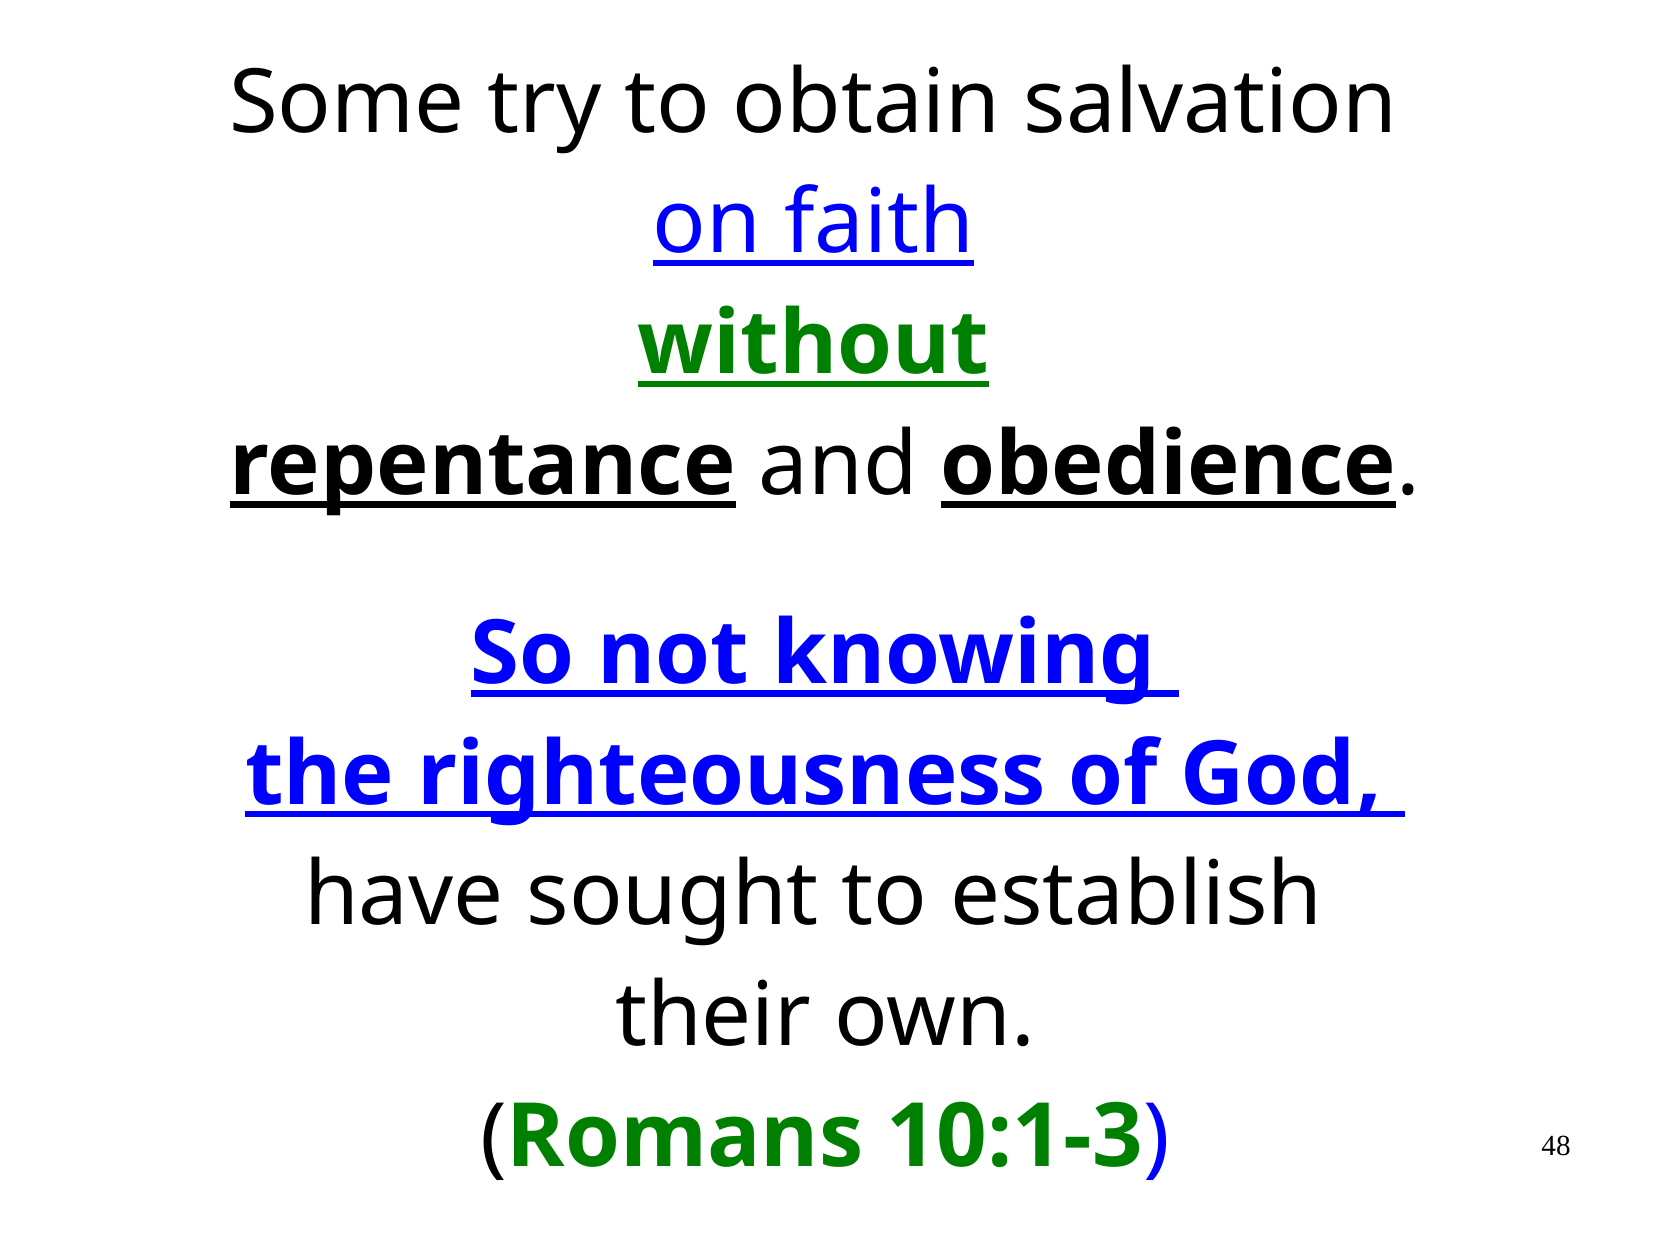

# Some try to obtain salvation on faith without repentance and obedience.
So not knowing
the righteousness of God,
have sought to establish
their own.
(Romans 10:1-3)
48